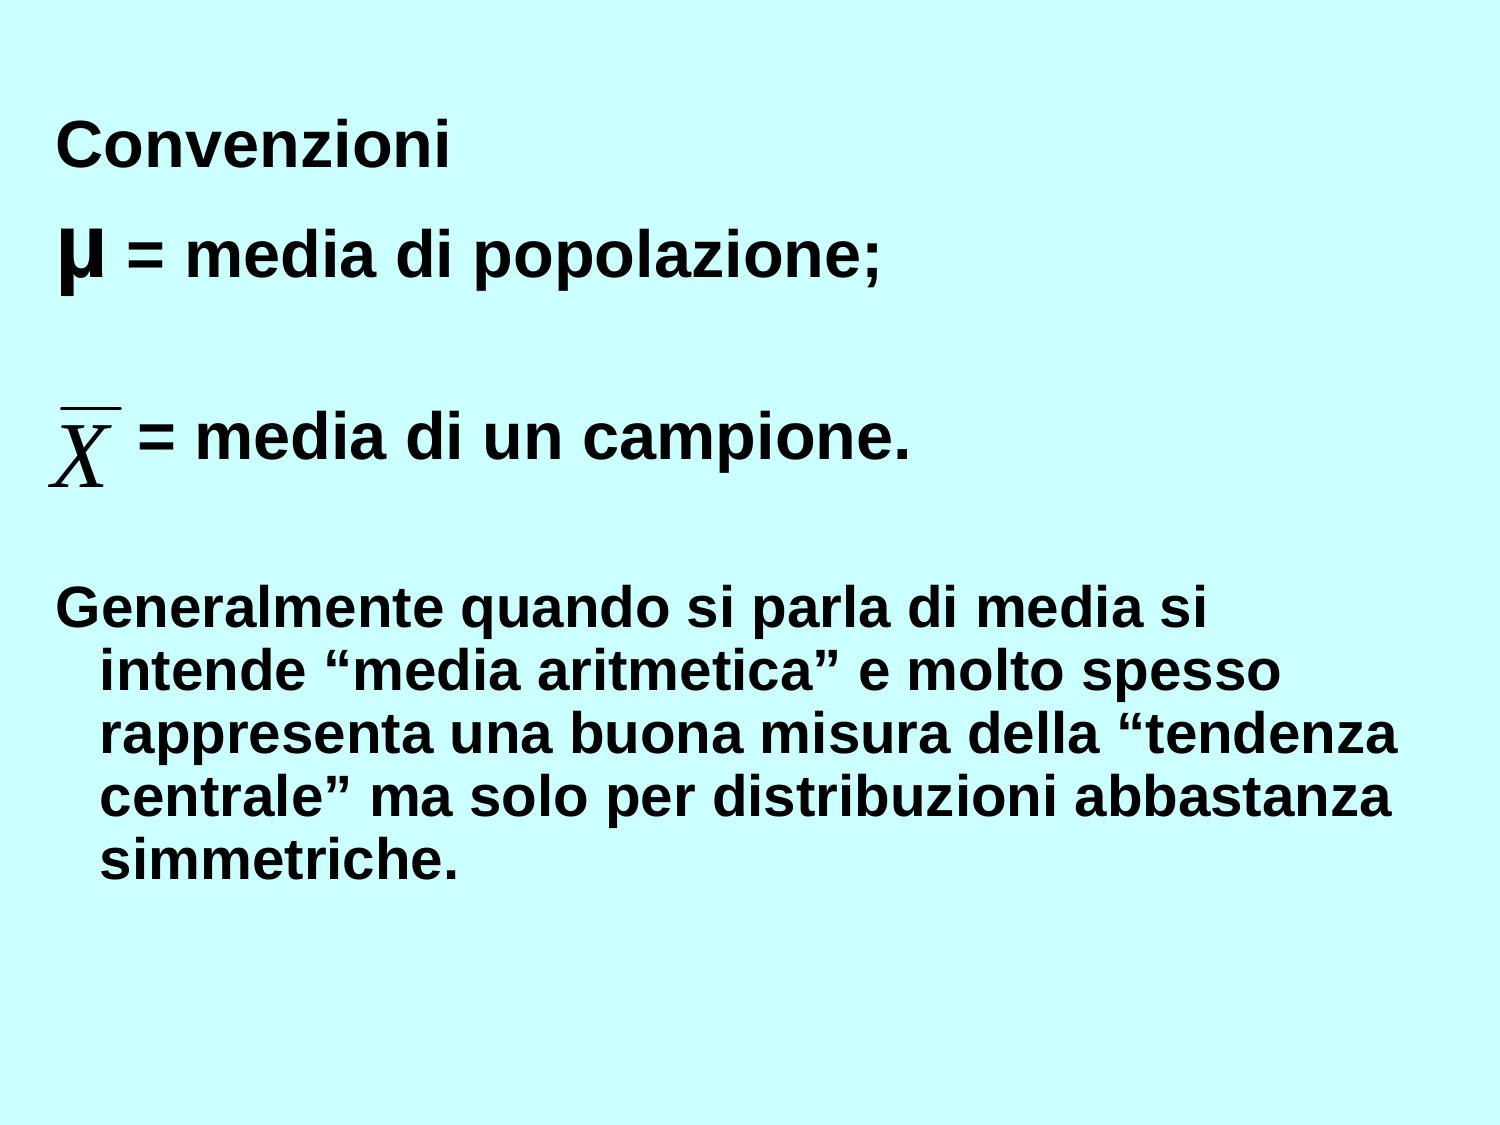

Convenzioni
µ = media di popolazione;
 	 = media di un campione.
Generalmente quando si parla di media si intende “media aritmetica” e molto spesso rappresenta una buona misura della “tendenza centrale” ma solo per distribuzioni abbastanza simmetriche.